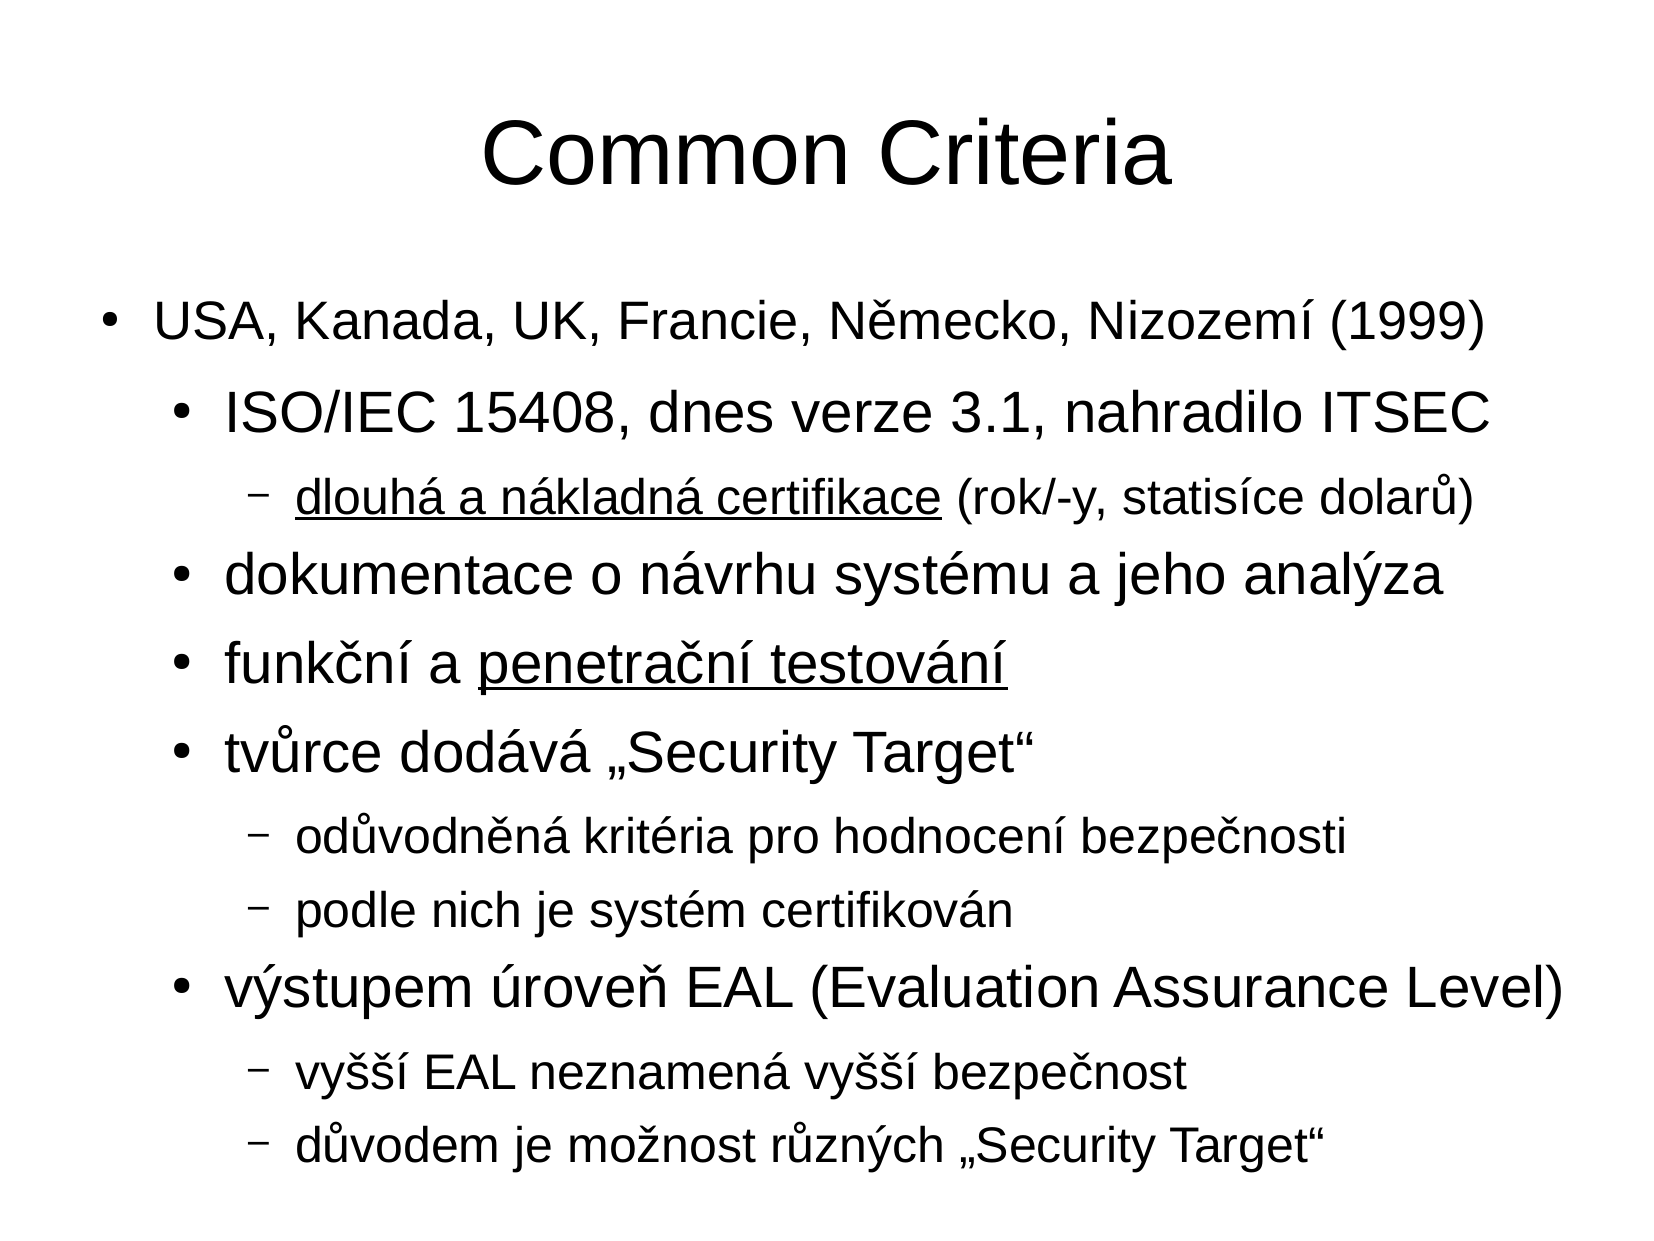

# Common Criteria
USA, Kanada, UK, Francie, Německo, Nizozemí (1999)
ISO/IEC 15408, dnes verze 3.1, nahradilo ITSEC
dlouhá a nákladná certifikace (rok/-y, statisíce dolarů)
dokumentace o návrhu systému a jeho analýza
funkční a penetrační testování
tvůrce dodává „Security Target“
odůvodněná kritéria pro hodnocení bezpečnosti
podle nich je systém certifikován
výstupem úroveň EAL (Evaluation Assurance Level)
vyšší EAL neznamená vyšší bezpečnost
důvodem je možnost různých „Security Target“